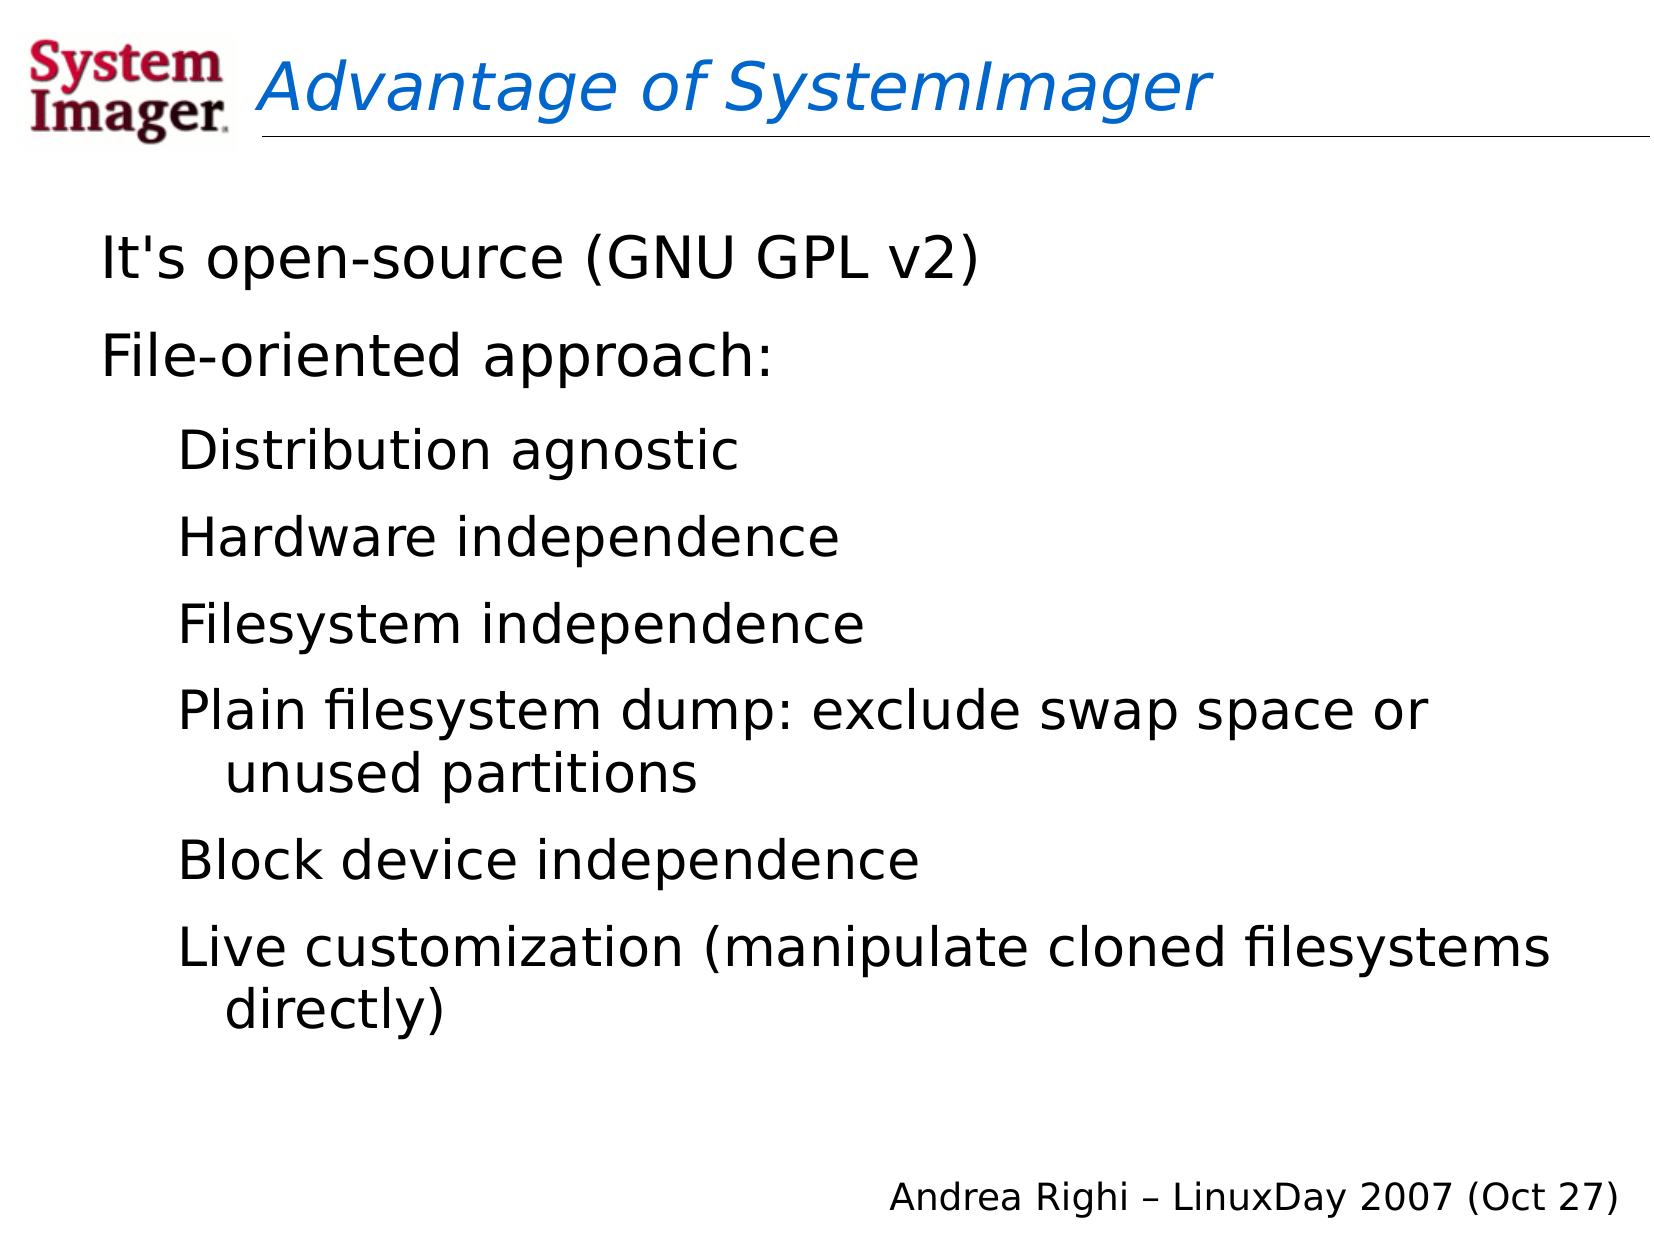

# Advantage of SystemImager
It's open-source (GNU GPL v2)
File-oriented approach:
Distribution agnostic
Hardware independence
Filesystem independence
Plain filesystem dump: exclude swap space or unused partitions
Block device independence
Live customization (manipulate cloned filesystems directly)